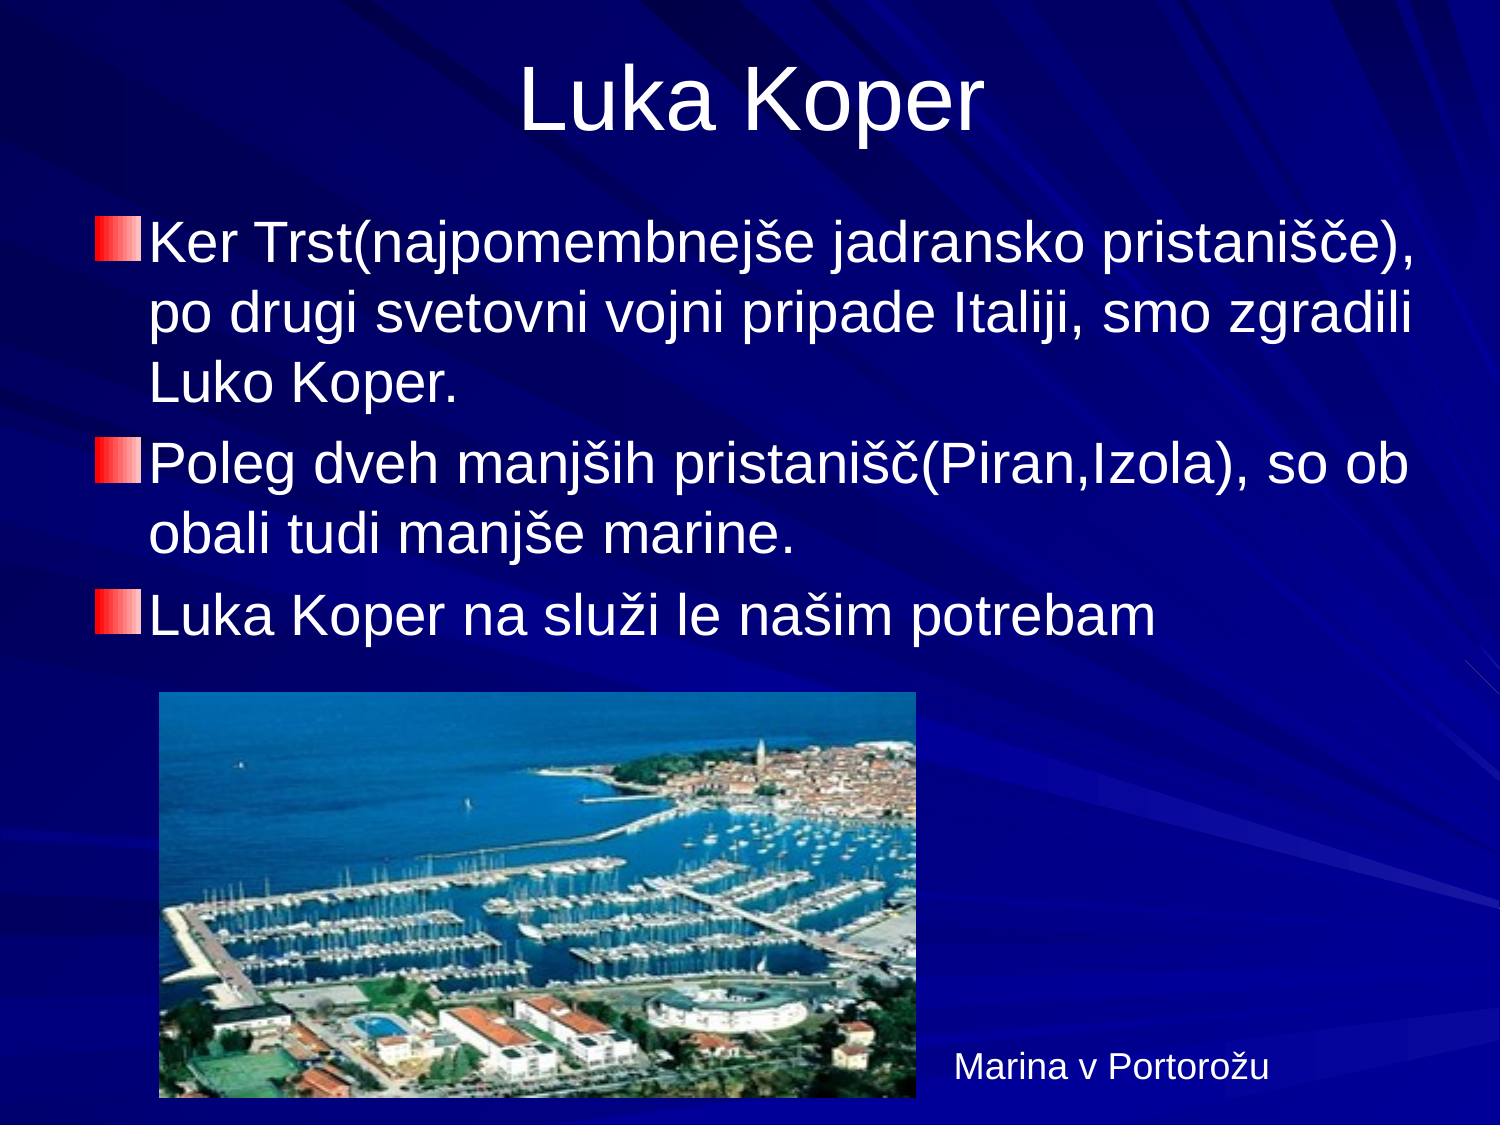

# Luka Koper
Ker Trst(najpomembnejše jadransko pristanišče), po drugi svetovni vojni pripade Italiji, smo zgradili Luko Koper.
Poleg dveh manjših pristanišč(Piran,Izola), so ob obali tudi manjše marine.
Luka Koper na služi le našim potrebam
Marina v Portorožu